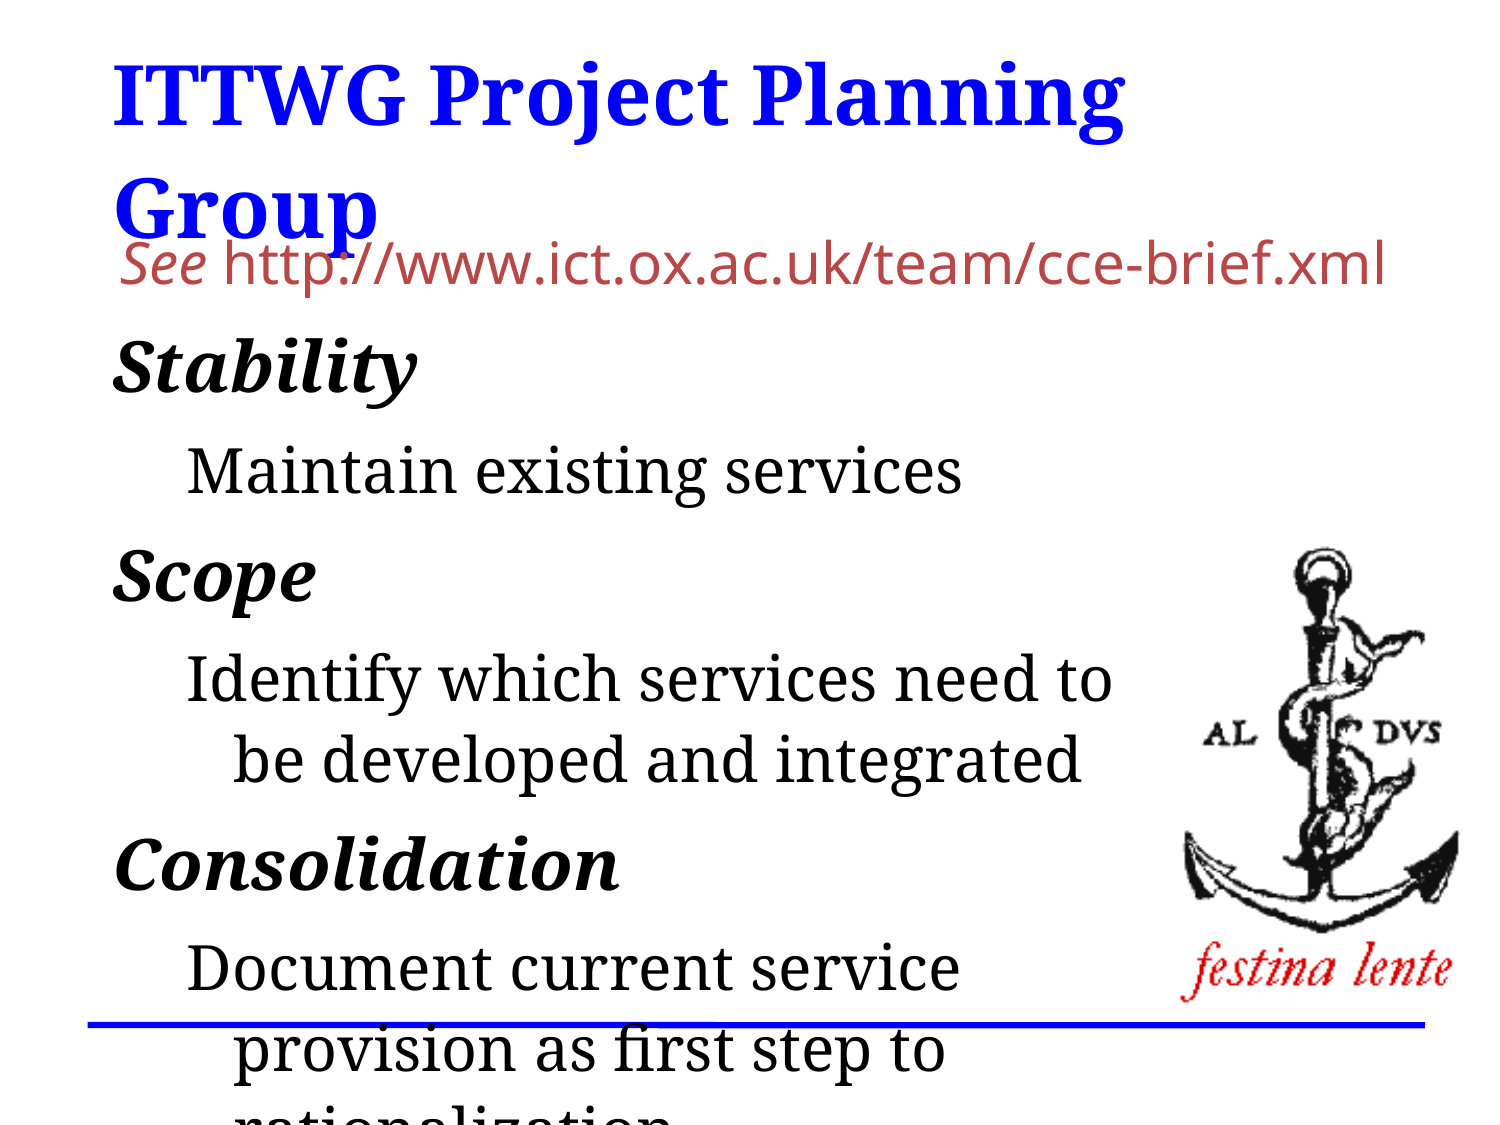

# ITTWG Project Planning Group
See http://www.ict.ox.ac.uk/team/cce-brief.xml
Stability
Maintain existing services
Scope
Identify which services need to be developed and integrated
Consolidation
Document current service provision as first step to rationalization